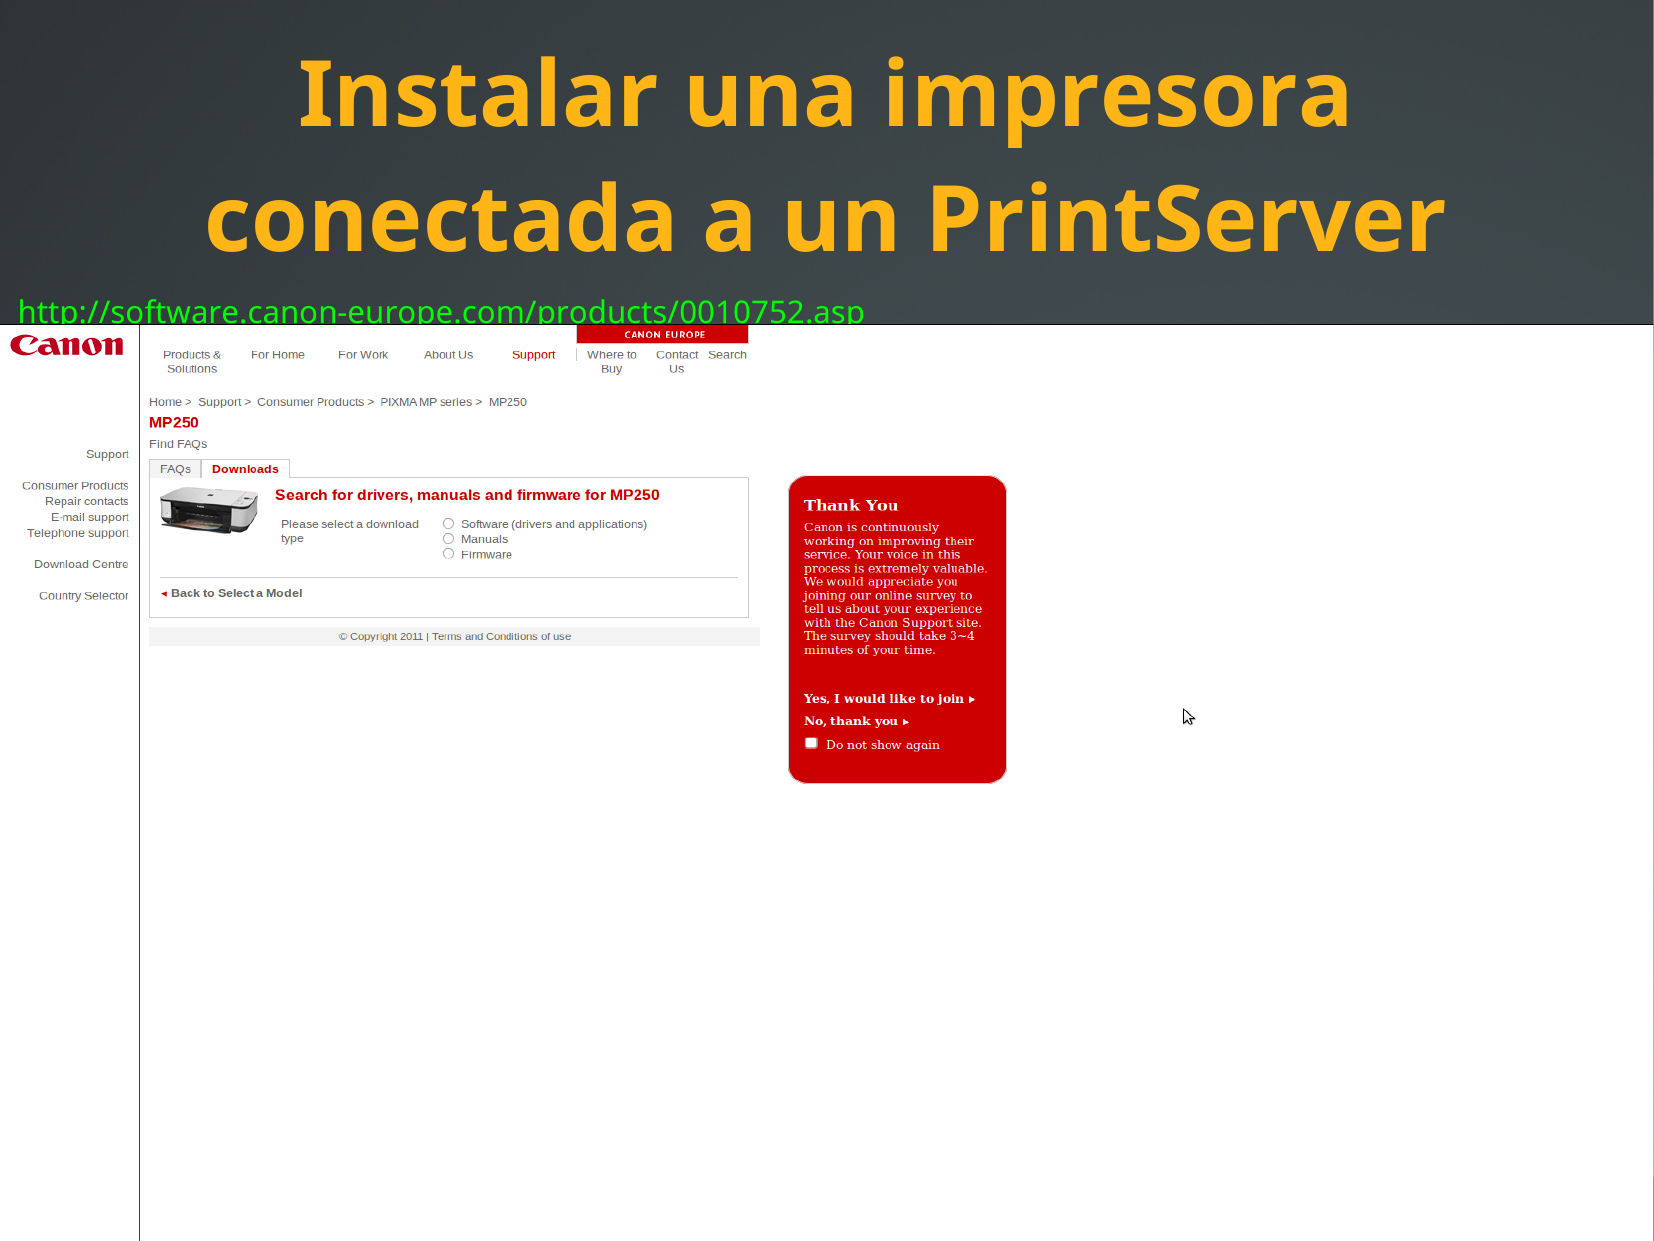

# Instalar una impresora conectada a un PrintServer
http://software.canon-europe.com/products/0010752.asp